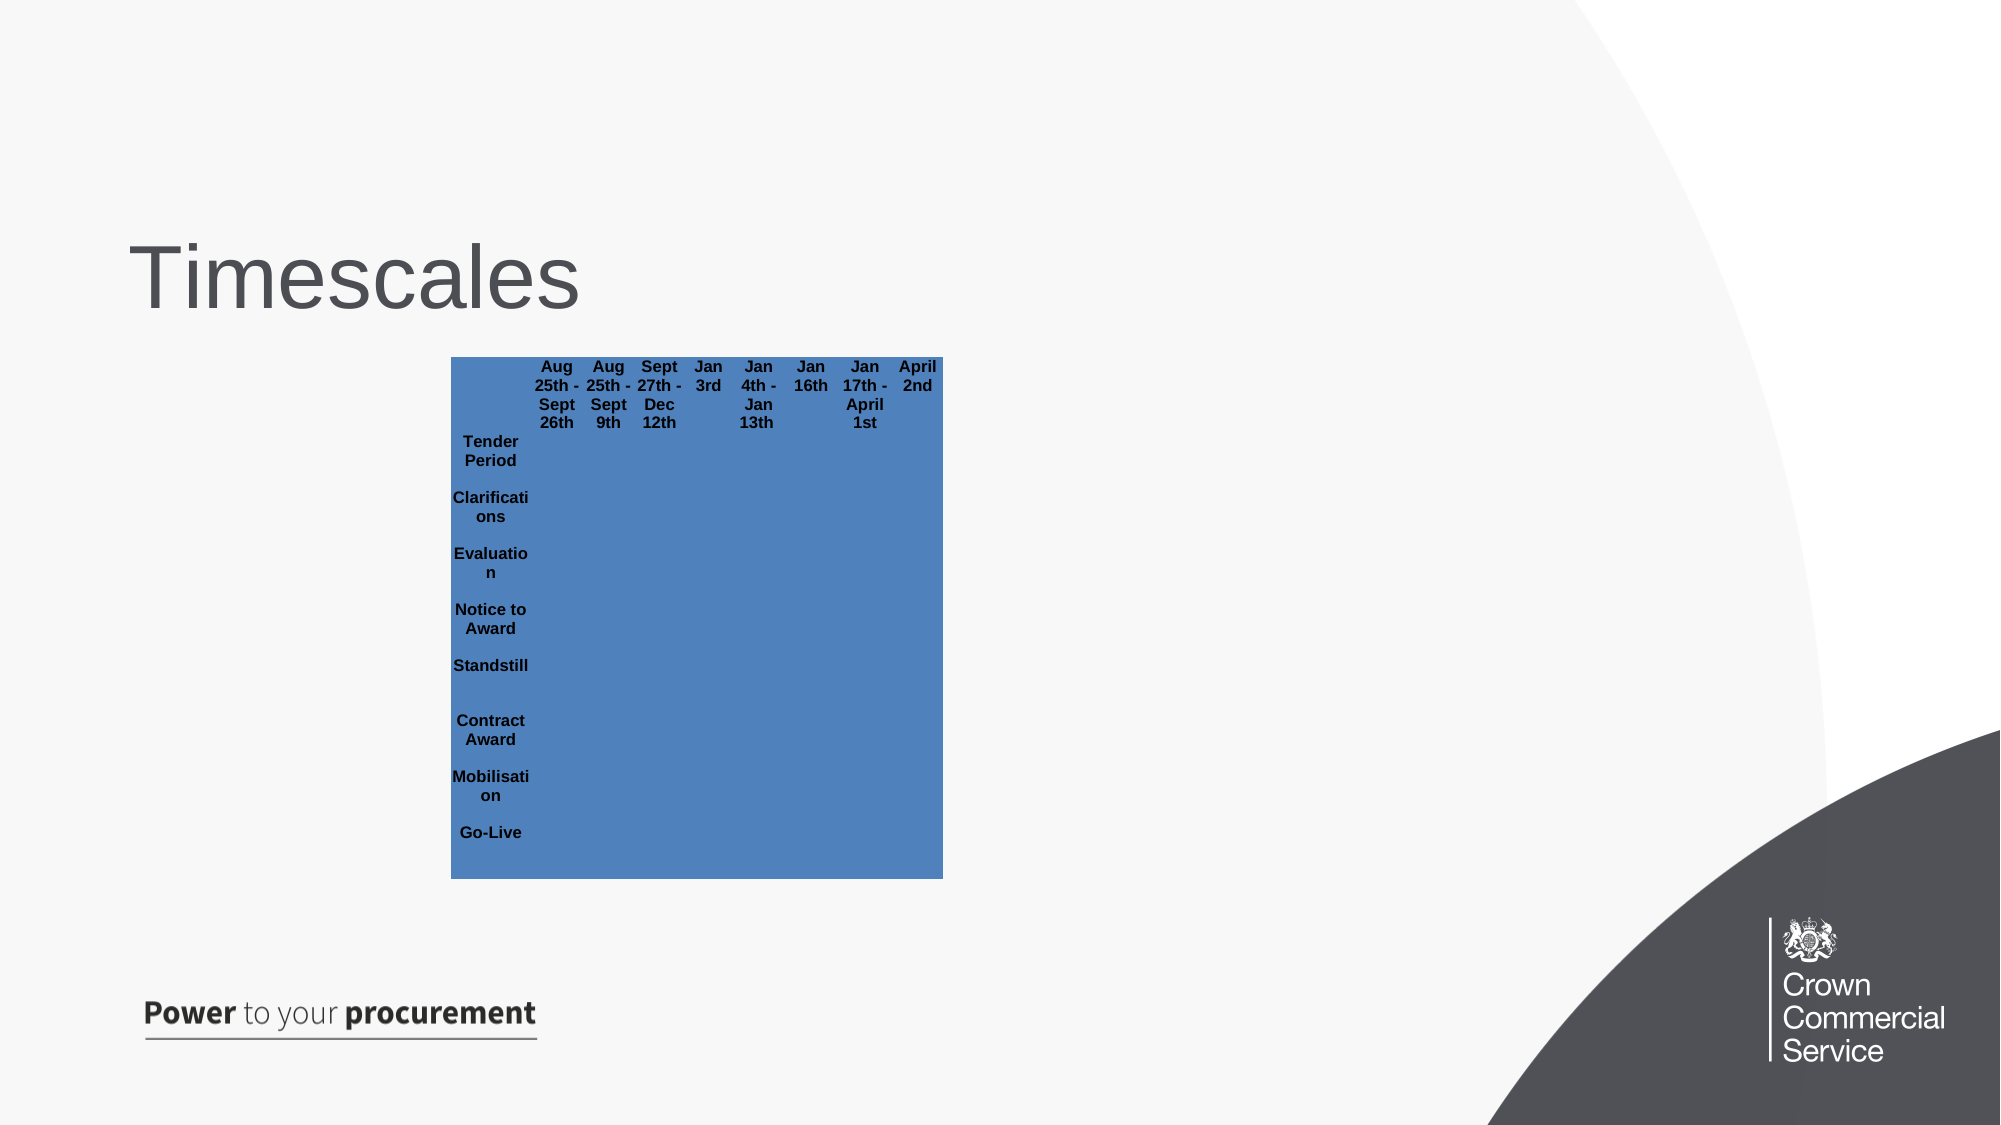

# Timescales
| | Aug 25th - Sept 26th | Aug 25th - Sept 9th | Sept 27th - Dec 12th | Jan 3rd | Jan 4th - Jan 13th | Jan 16th | Jan 17th - April 1st | April 2nd |
| --- | --- | --- | --- | --- | --- | --- | --- | --- |
| Tender Period | | | | | | | | |
| Clarifications | | | | | | | | |
| Evaluation | | | | | | | | |
| Notice to Award | | | | | | | | |
| Standstill | | | | | | | | |
| Contract Award | | | | | | | | |
| Mobilisation | | | | | | | | |
| Go-Live | | | | | | | | |